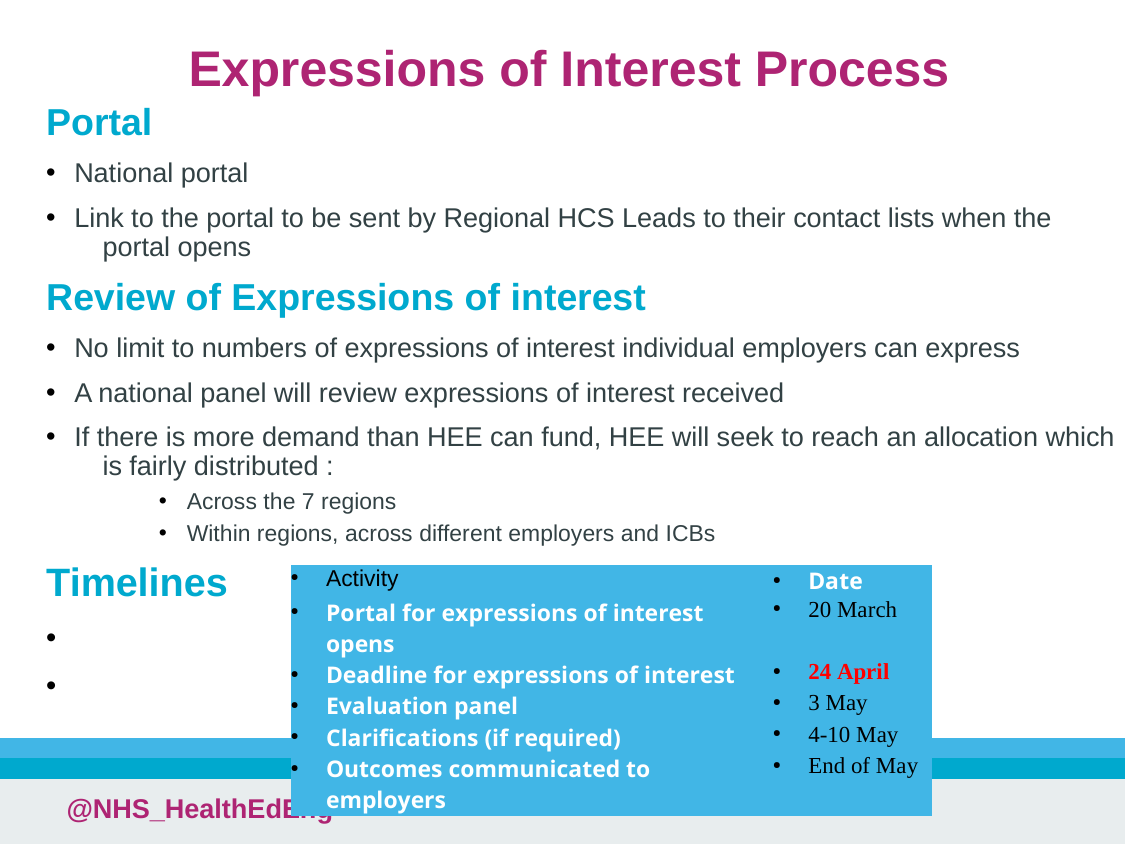

# Expressions of Interest Process
Portal
National portal
Link to the portal to be sent by Regional HCS Leads to their contact lists when the portal opens
Review of Expressions of interest
No limit to numbers of expressions of interest individual employers can express
A national panel will review expressions of interest received
If there is more demand than HEE can fund, HEE will seek to reach an allocation which is fairly distributed :
Across the 7 regions
Within regions, across different employers and ICBs
Timelines
| Activity | Date |
| --- | --- |
| Portal for expressions of interest opens | 20 March |
| Deadline for expressions of interest | 24 April |
| Evaluation panel | 3 May |
| Clarifications (if required) | 4-10 May |
| Outcomes communicated to employers | End of May |